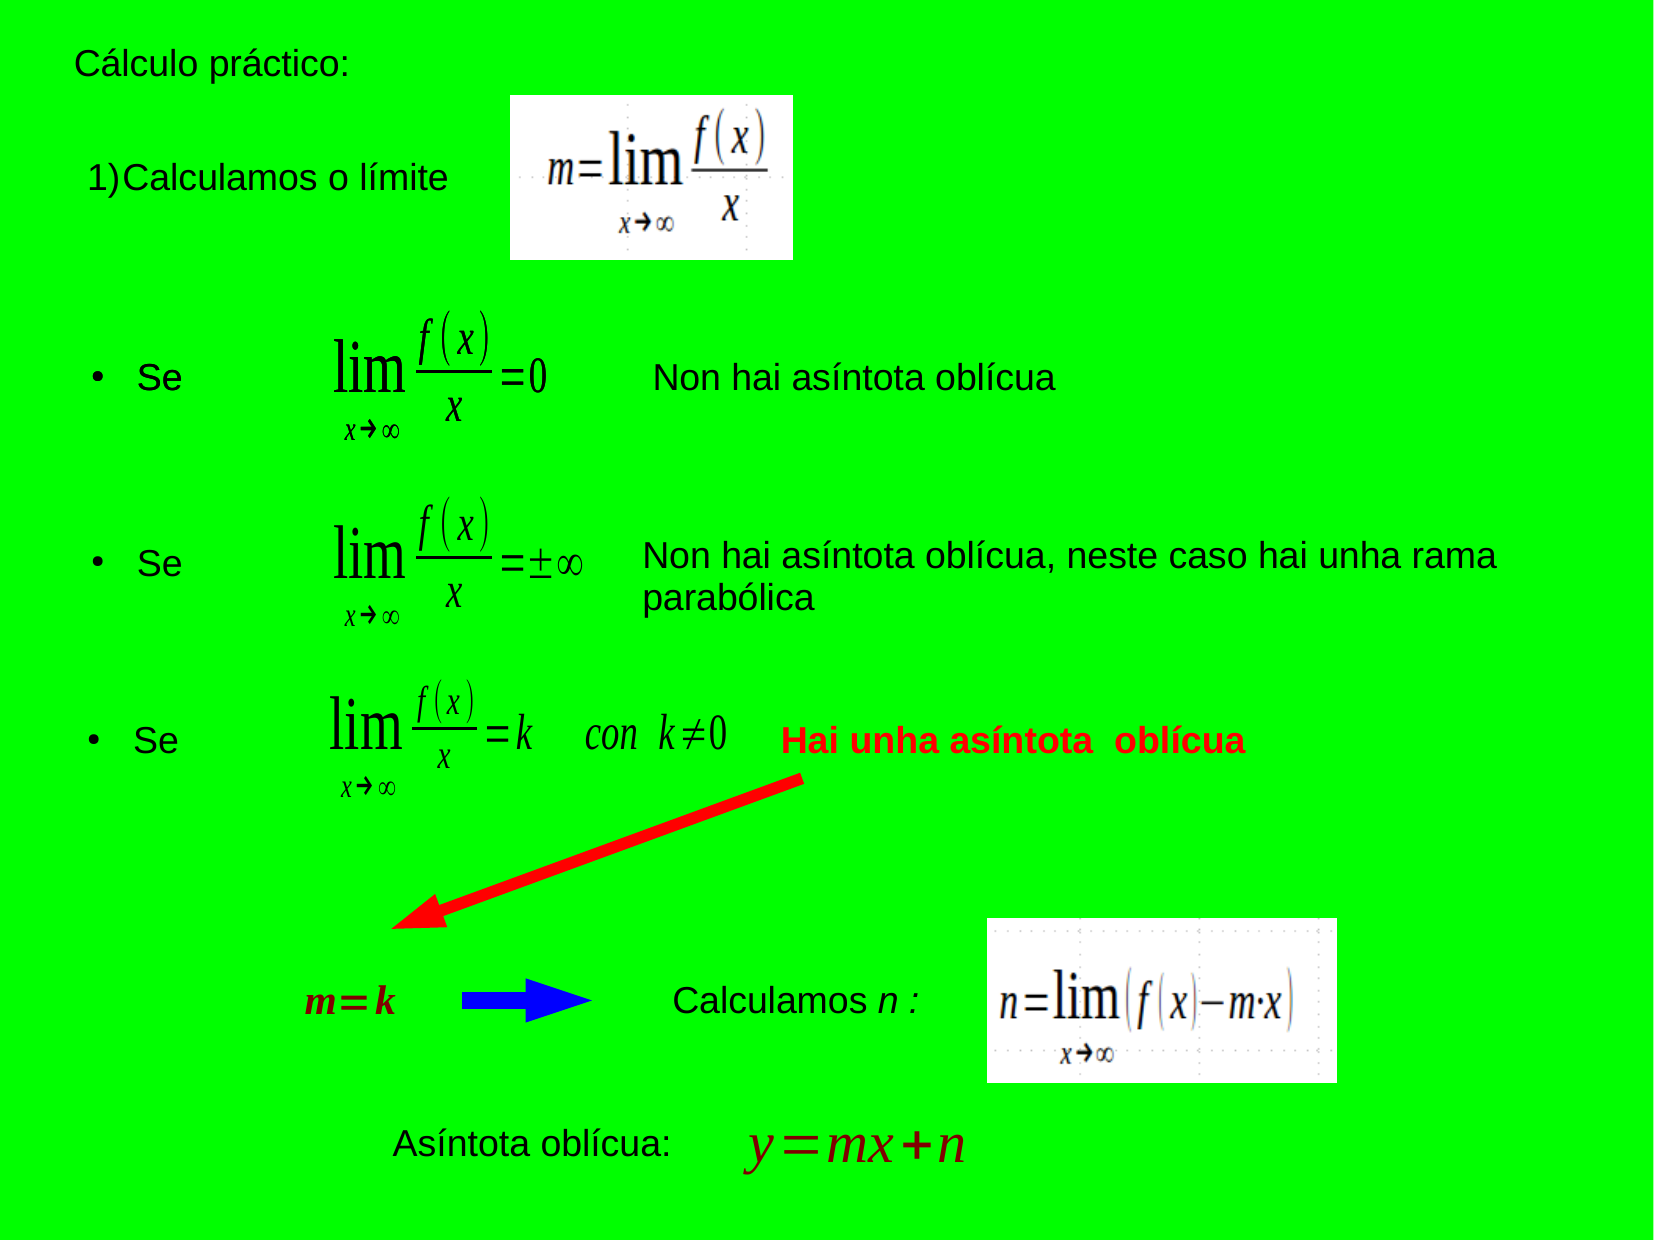

Cálculo práctico:
Calculamos o límite
 Se
 Se
Non hai asíntota oblícua
Non hai asíntota oblícua, neste caso hai unha rama parabólica
 Se
 Se
Hai unha asíntota oblícua
Calculamos n :
Asíntota oblícua: